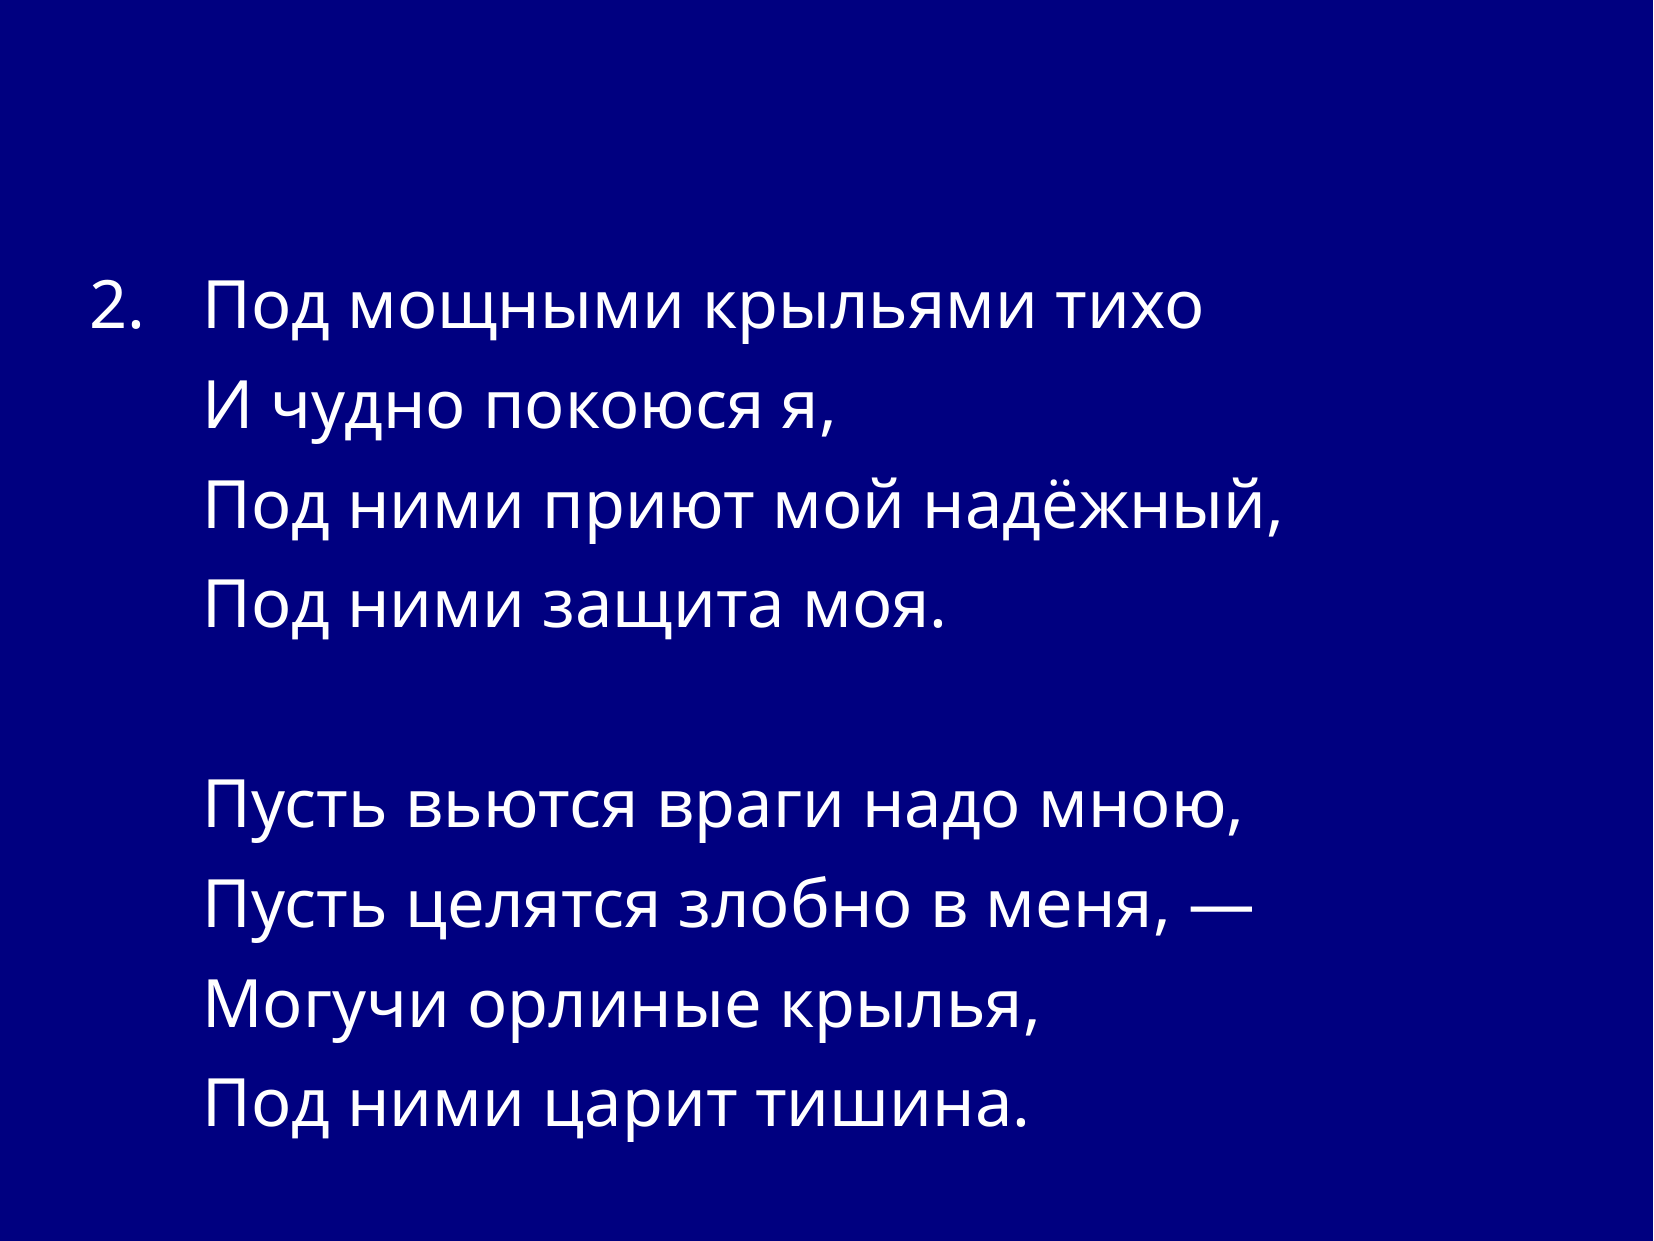

2.	Под мощными крыльями тихо
	И чудно покоюся я,
	Под ними приют мой надёжный,
	Под ними защита моя.
	Пусть вьются враги надо мною,
	Пусть целятся злобно в меня, —
	Могучи орлиные крылья,
	Под ними царит тишина.